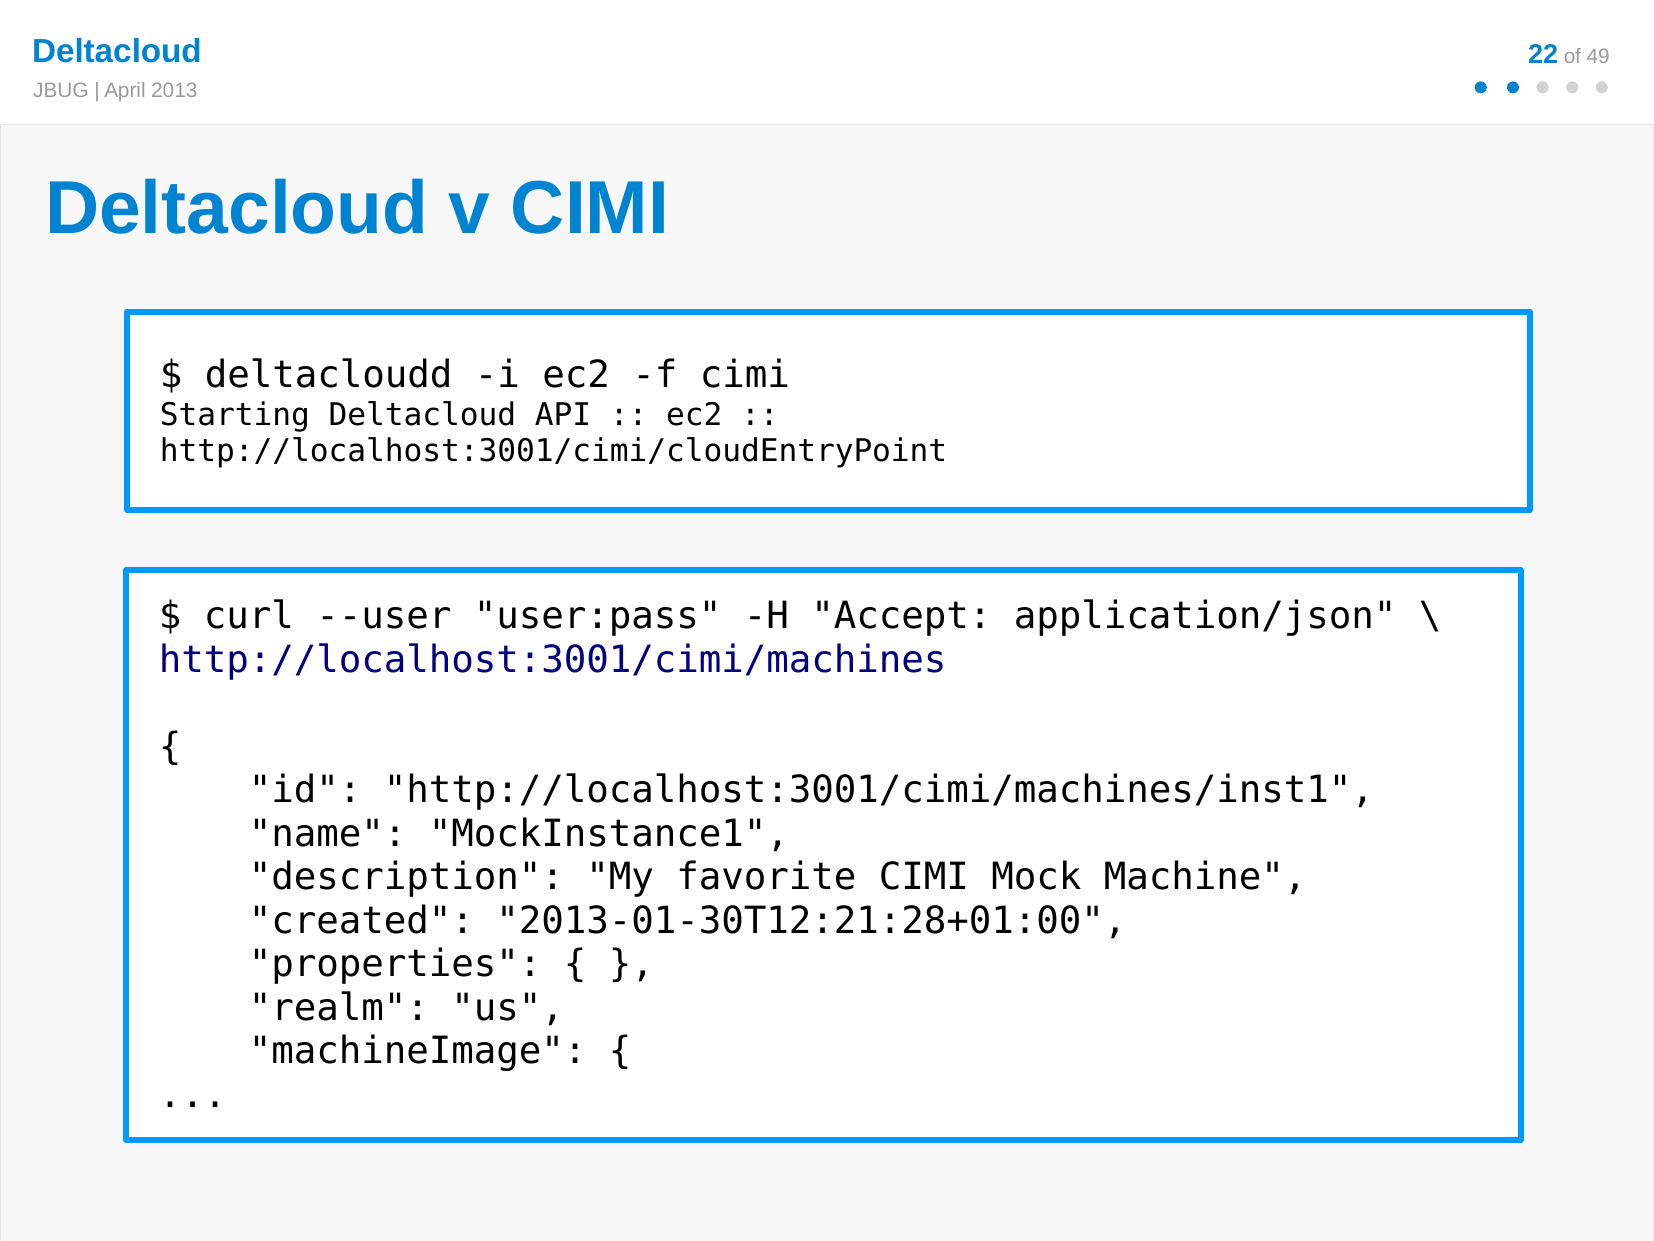

 of 49
Deltacloud
JBUG | April 2013
# Deltacloud v CIMI
$ deltacloudd -i ec2 -f cimi
Starting Deltacloud API :: ec2 ::
http://localhost:3001/cimi/cloudEntryPoint
$ curl --user "user:pass" -H "Accept: application/json" \
http://localhost:3001/cimi/machines
{
 "id": "http://localhost:3001/cimi/machines/inst1",
 "name": "MockInstance1",
 "description": "My favorite CIMI Mock Machine",
 "created": "2013-01-30T12:21:28+01:00",
 "properties": { },
 "realm": "us",
 "machineImage": {
...